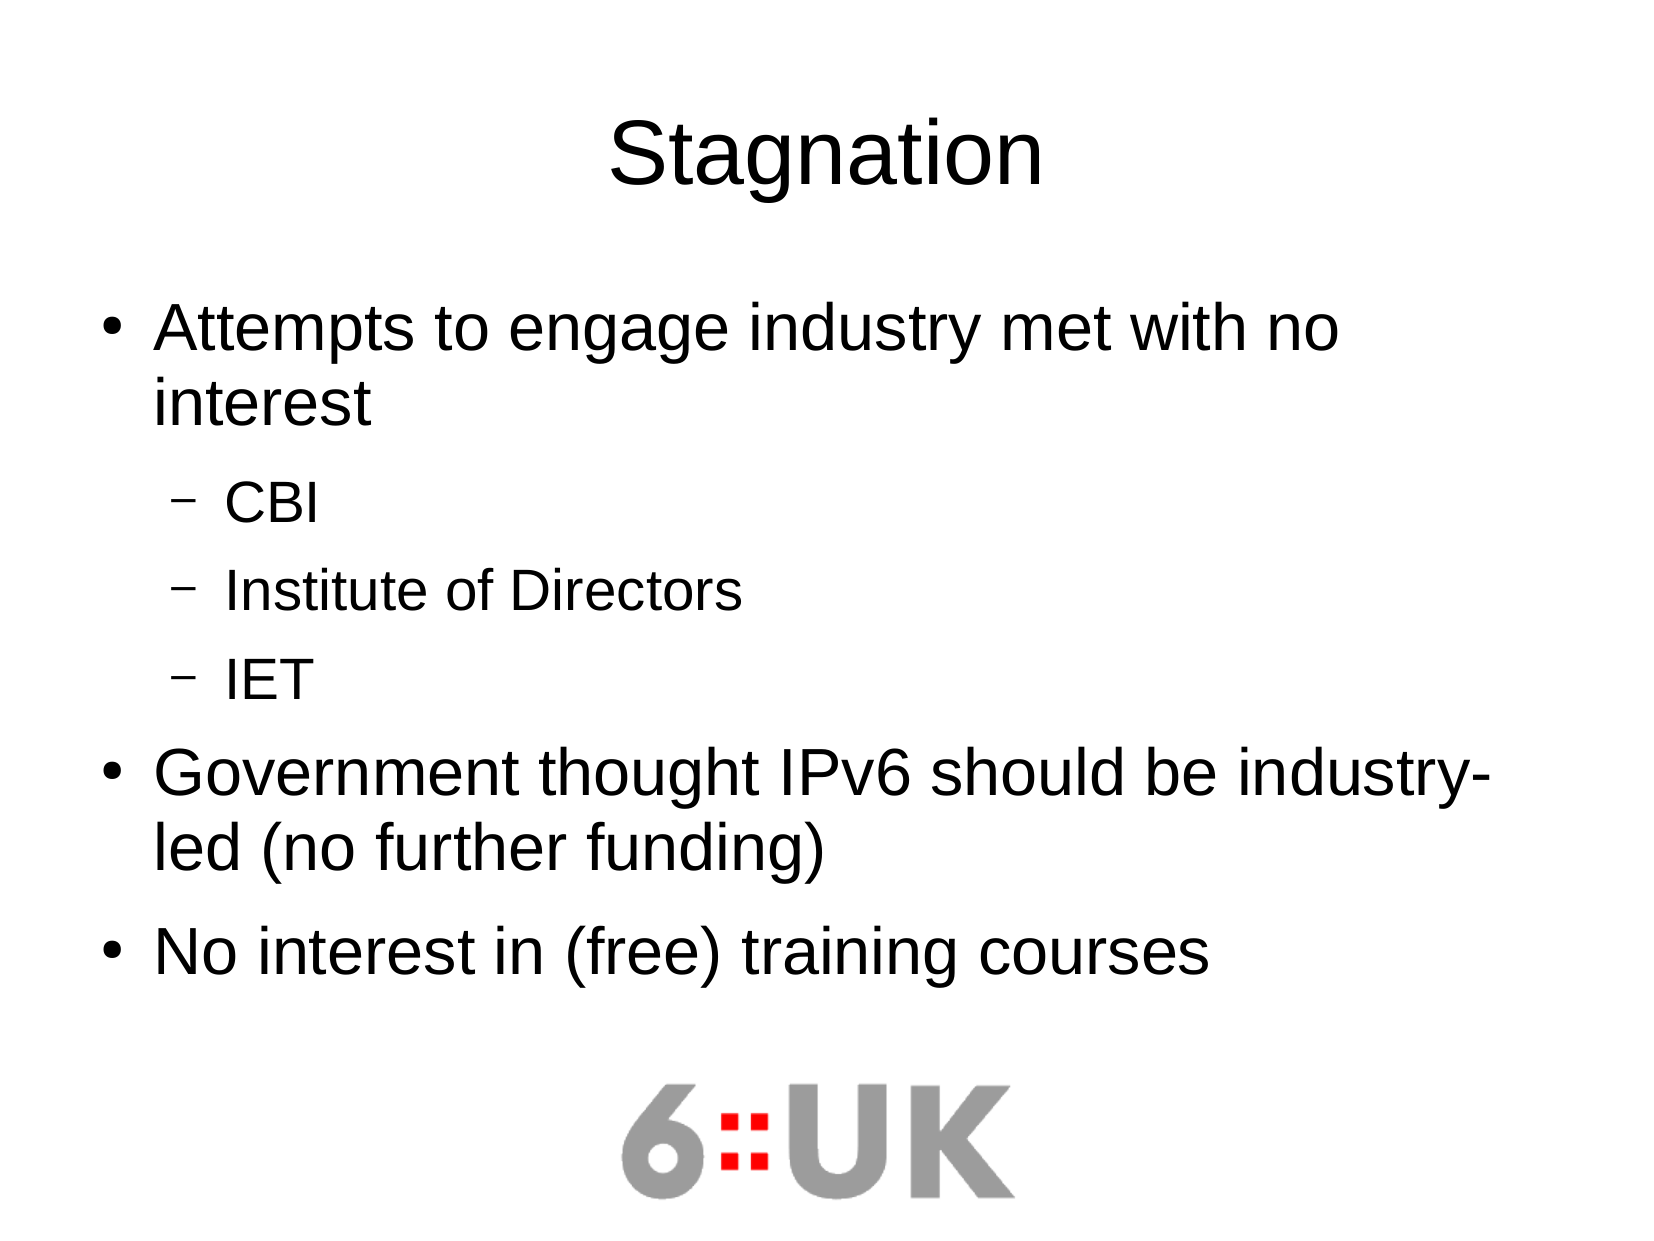

# Stagnation
Attempts to engage industry met with no interest
CBI
Institute of Directors
IET
Government thought IPv6 should be industry-led (no further funding)
No interest in (free) training courses